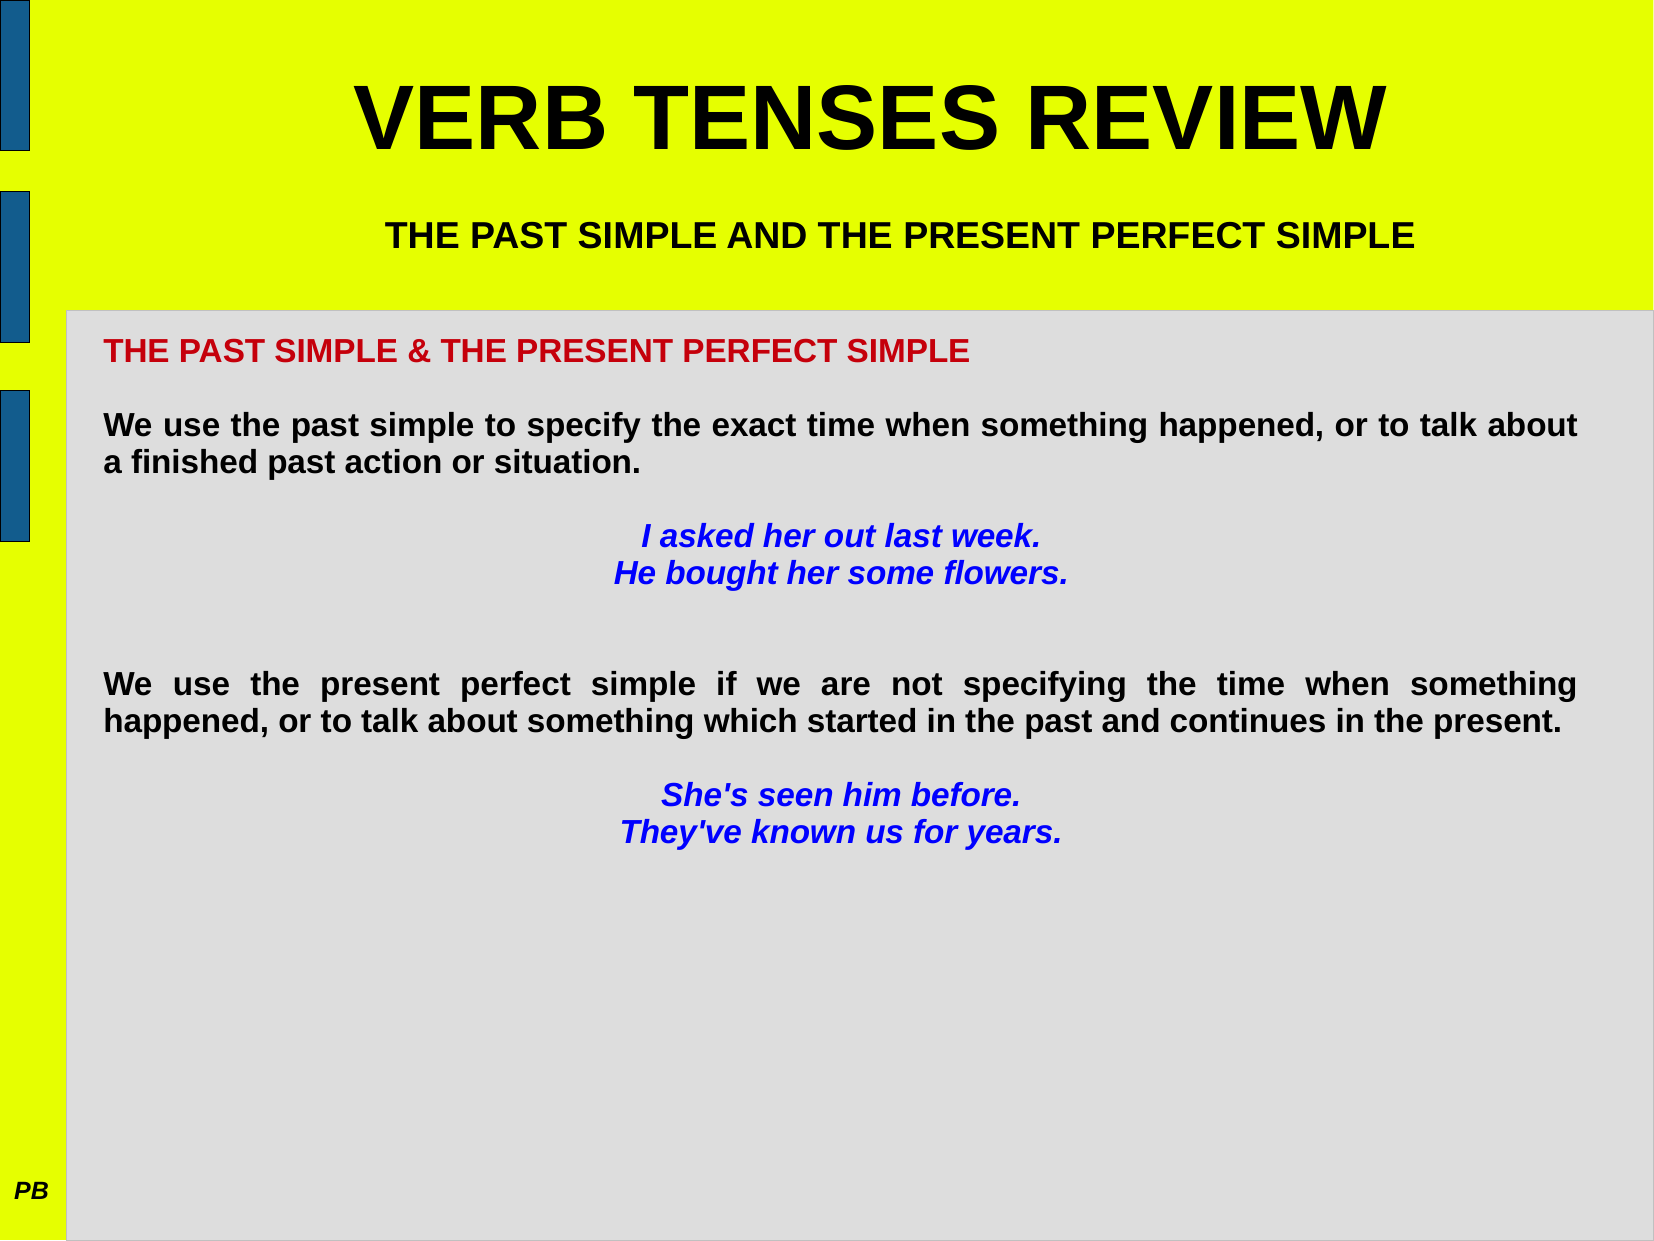

VERB TENSES REVIEW
THE PAST SIMPLE AND THE PRESENT PERFECT SIMPLE
THE PAST SIMPLE & THE PRESENT PERFECT SIMPLE
We use the past simple to specify the exact time when something happened, or to talk about a finished past action or situation.
I asked her out last week.
He bought her some flowers.
We use the present perfect simple if we are not specifying the time when something happened, or to talk about something which started in the past and continues in the present.
She's seen him before.
They've known us for years.
PB